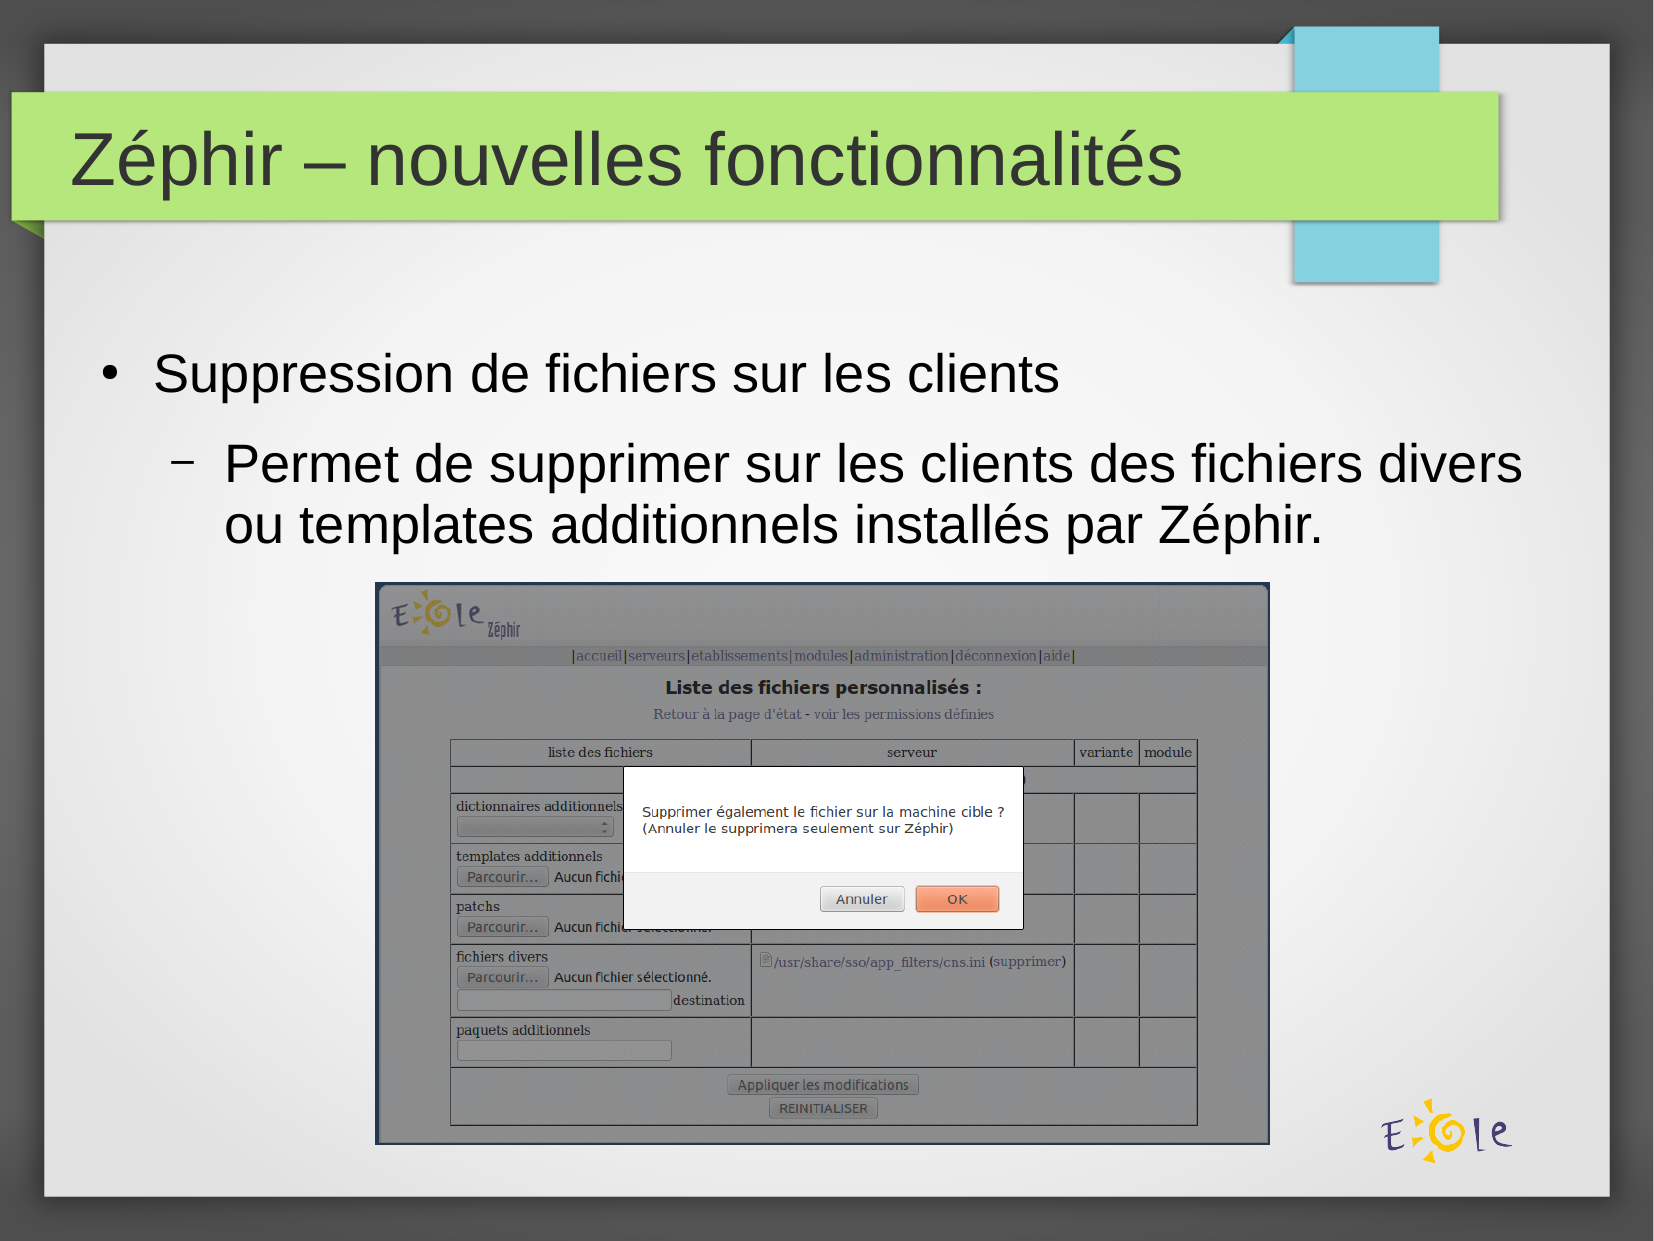

# Zéphir – nouvelles fonctionnalités
Suppression de fichiers sur les clients
Permet de supprimer sur les clients des fichiers divers ou templates additionnels installés par Zéphir.